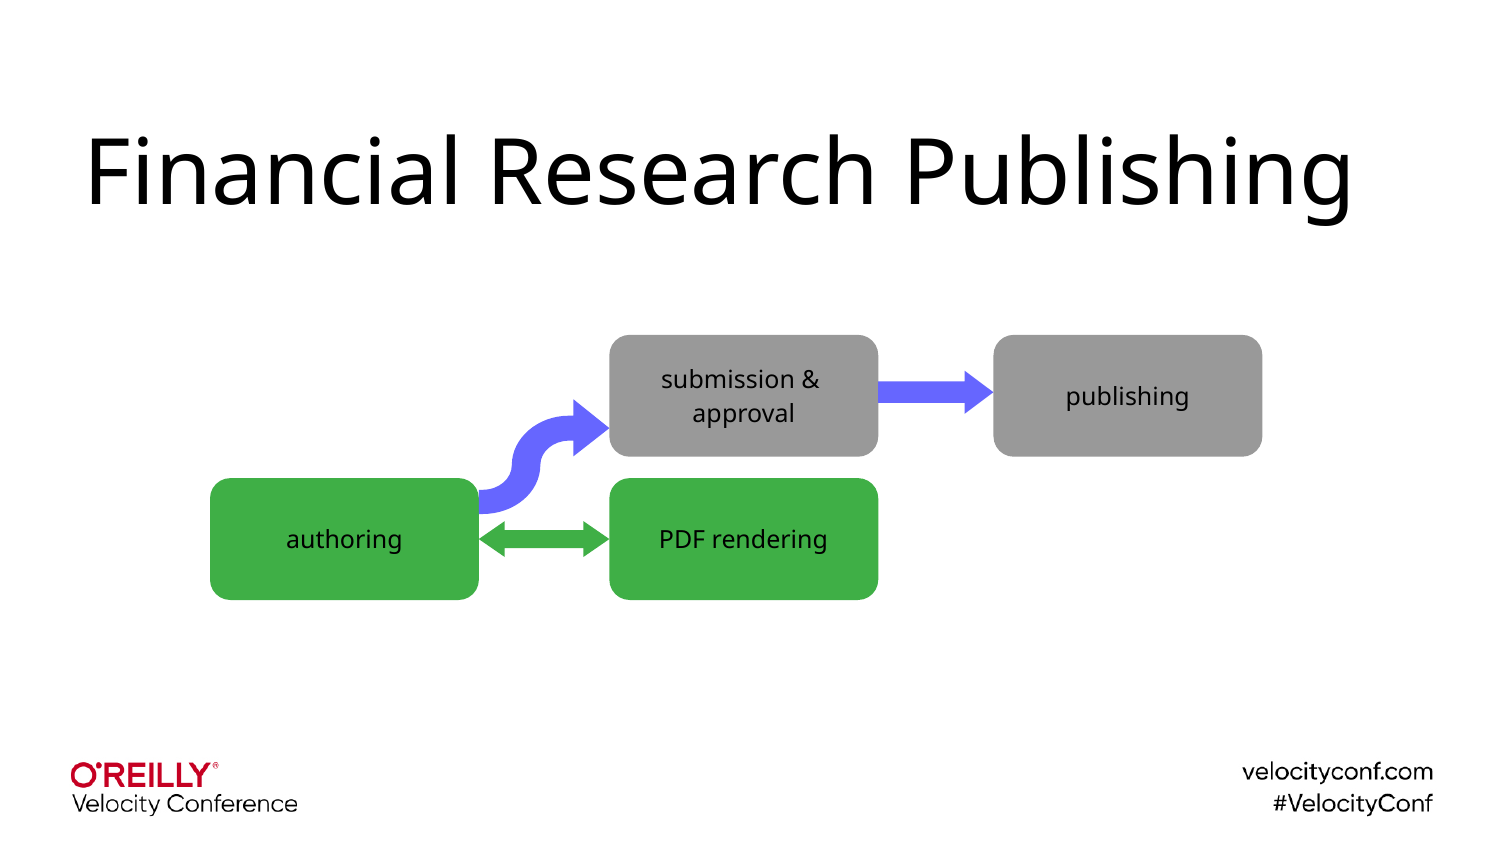

# Financial Research Publishing
submission &
approval
publishing
authoring
PDF rendering